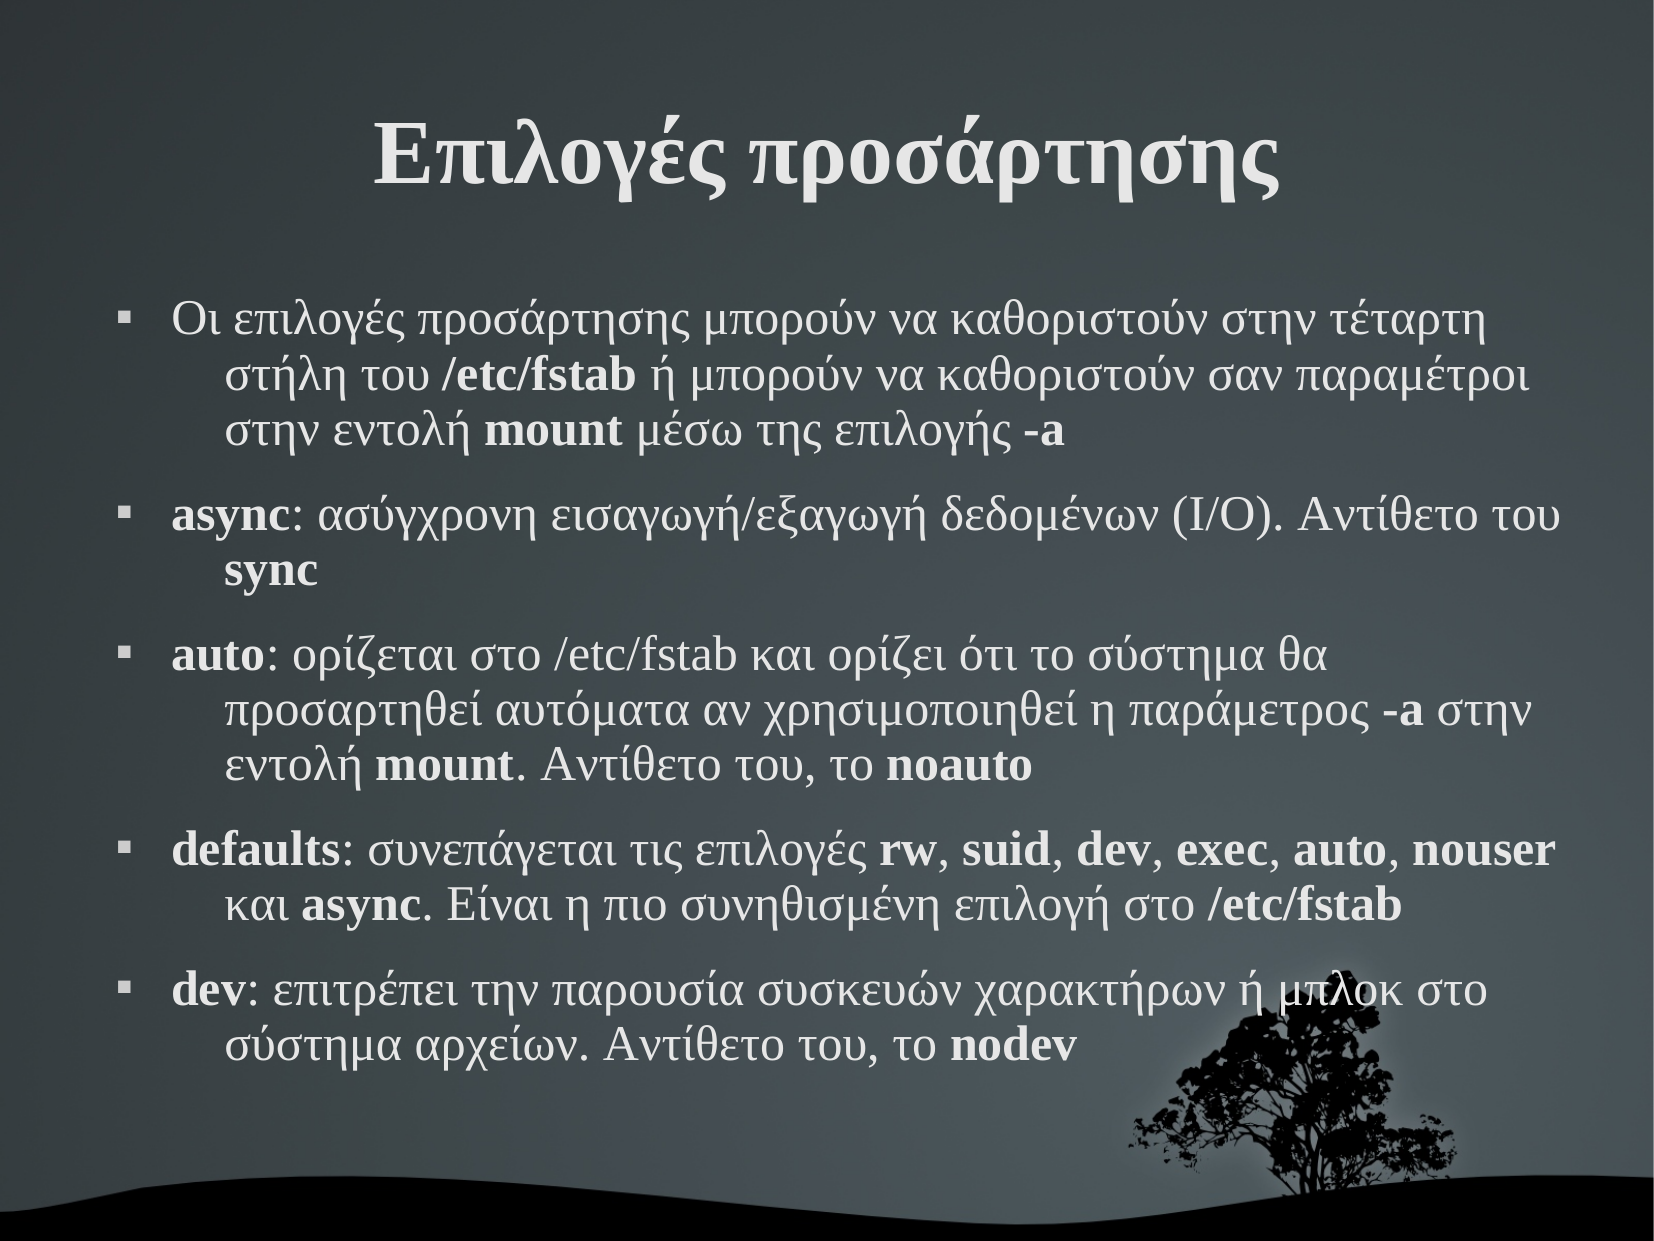

# Επιλογές προσάρτησης
Οι επιλογές προσάρτησης μπορούν να καθοριστούν στην τέταρτη στήλη του /etc/fstab ή μπορούν να καθοριστούν σαν παραμέτροι στην εντολή mount μέσω της επιλογής -a
async: ασύγχρονη εισαγωγή/εξαγωγή δεδομένων (Ι/Ο). Aντίθετο του sync
auto: ορίζεται στο /etc/fstab και ορίζει ότι το σύστημα θα προσαρτηθεί αυτόματα αν χρησιμοποιηθεί η παράμετρος -a στην εντολή mount. Αντίθετο του, το noauto
defaults: συνεπάγεται τις επιλογές rw, suid, dev, exec, auto, nouser και async. Είναι η πιο συνηθισμένη επιλογή στο /etc/fstab
dev: επιτρέπει την παρουσία συσκευών χαρακτήρων ή μπλοκ στο σύστημα αρχείων. Αντίθετο του, το nodev